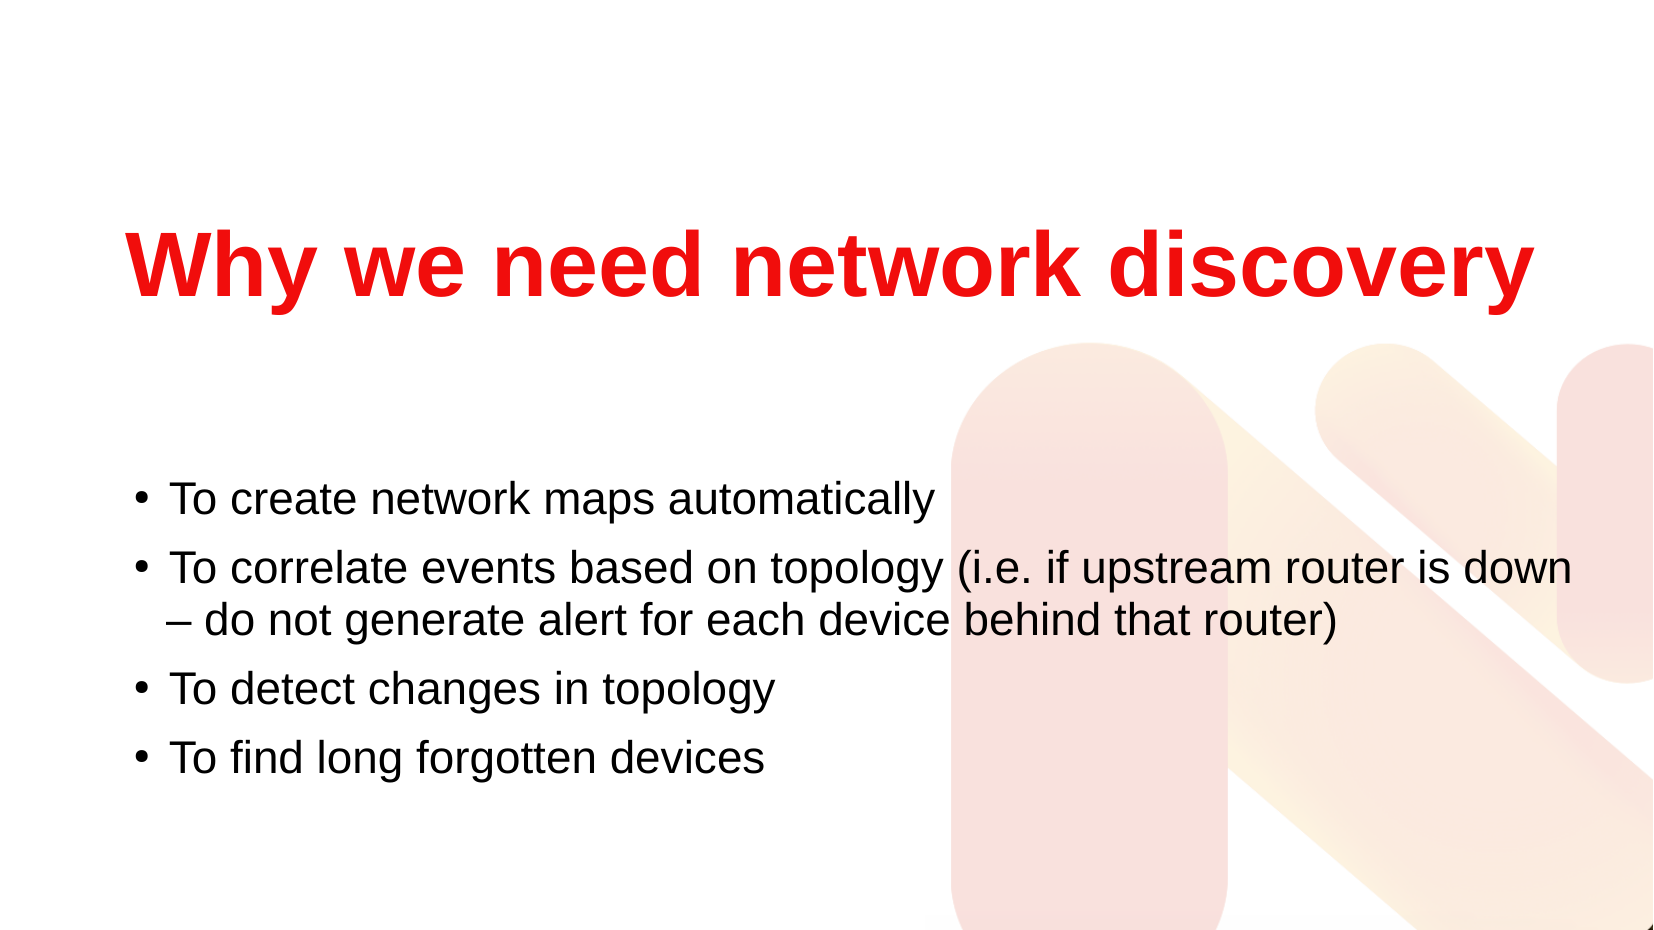

# Why we need network discovery
To create network maps automatically
To correlate events based on topology (i.e. if upstream router is down – do not generate alert for each device behind that router)
To detect changes in topology
To find long forgotten devices